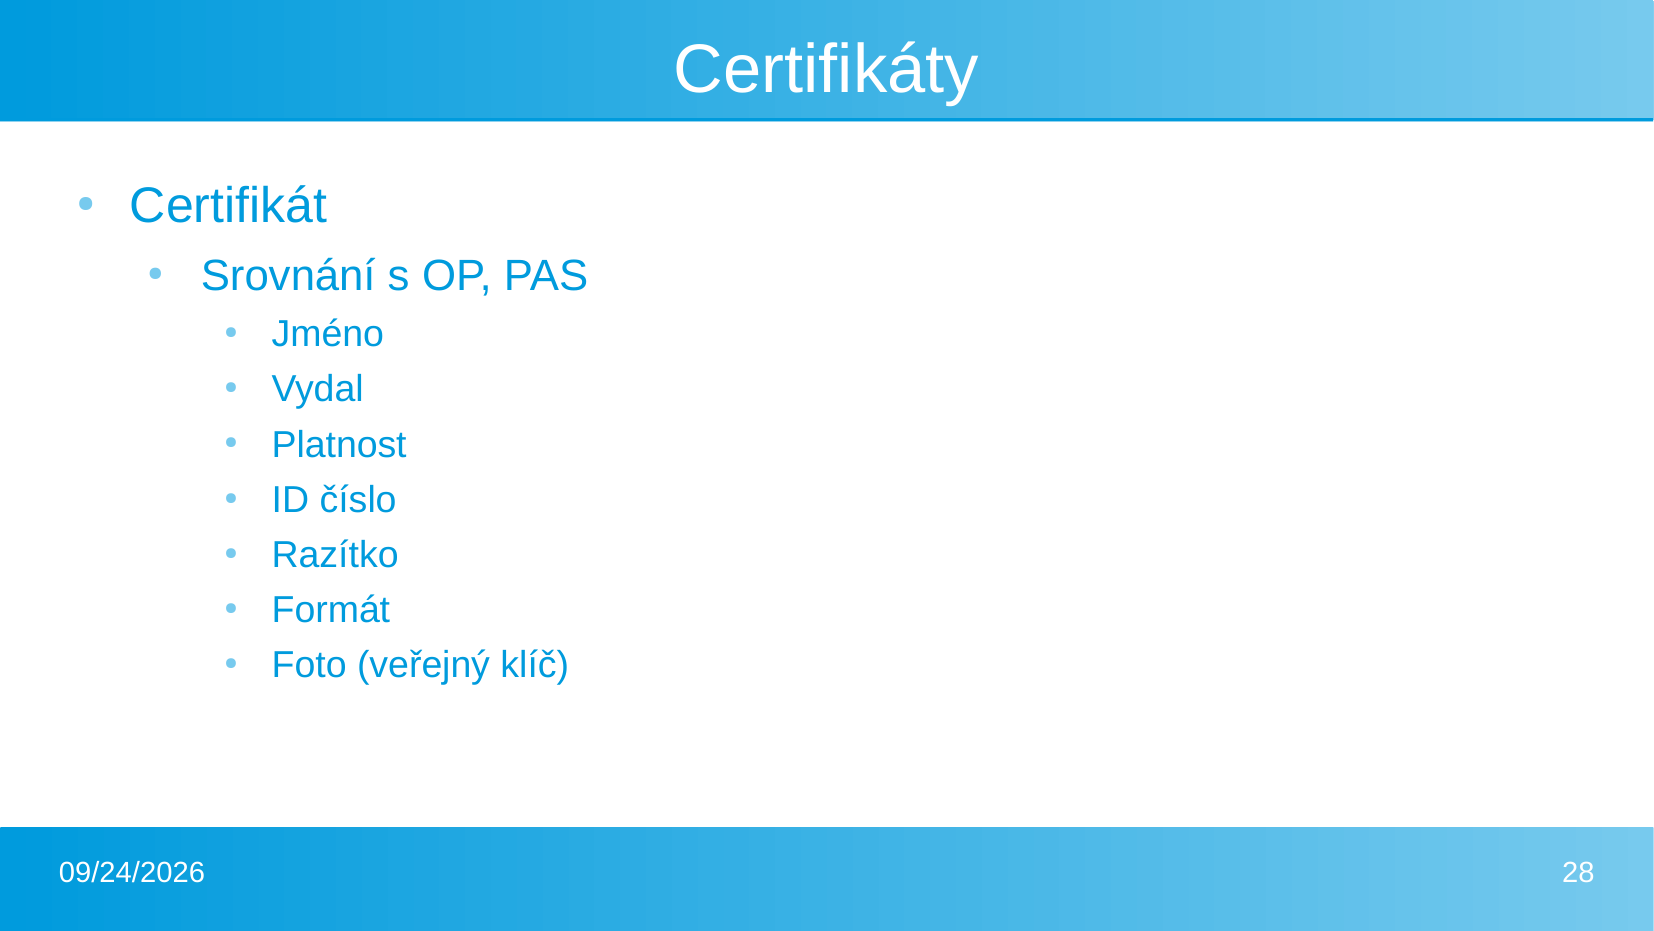

# Certifikáty
Certifikát
Srovnání s OP, PAS
Jméno
Vydal
Platnost
ID číslo
Razítko
Formát
Foto (veřejný klíč)
28